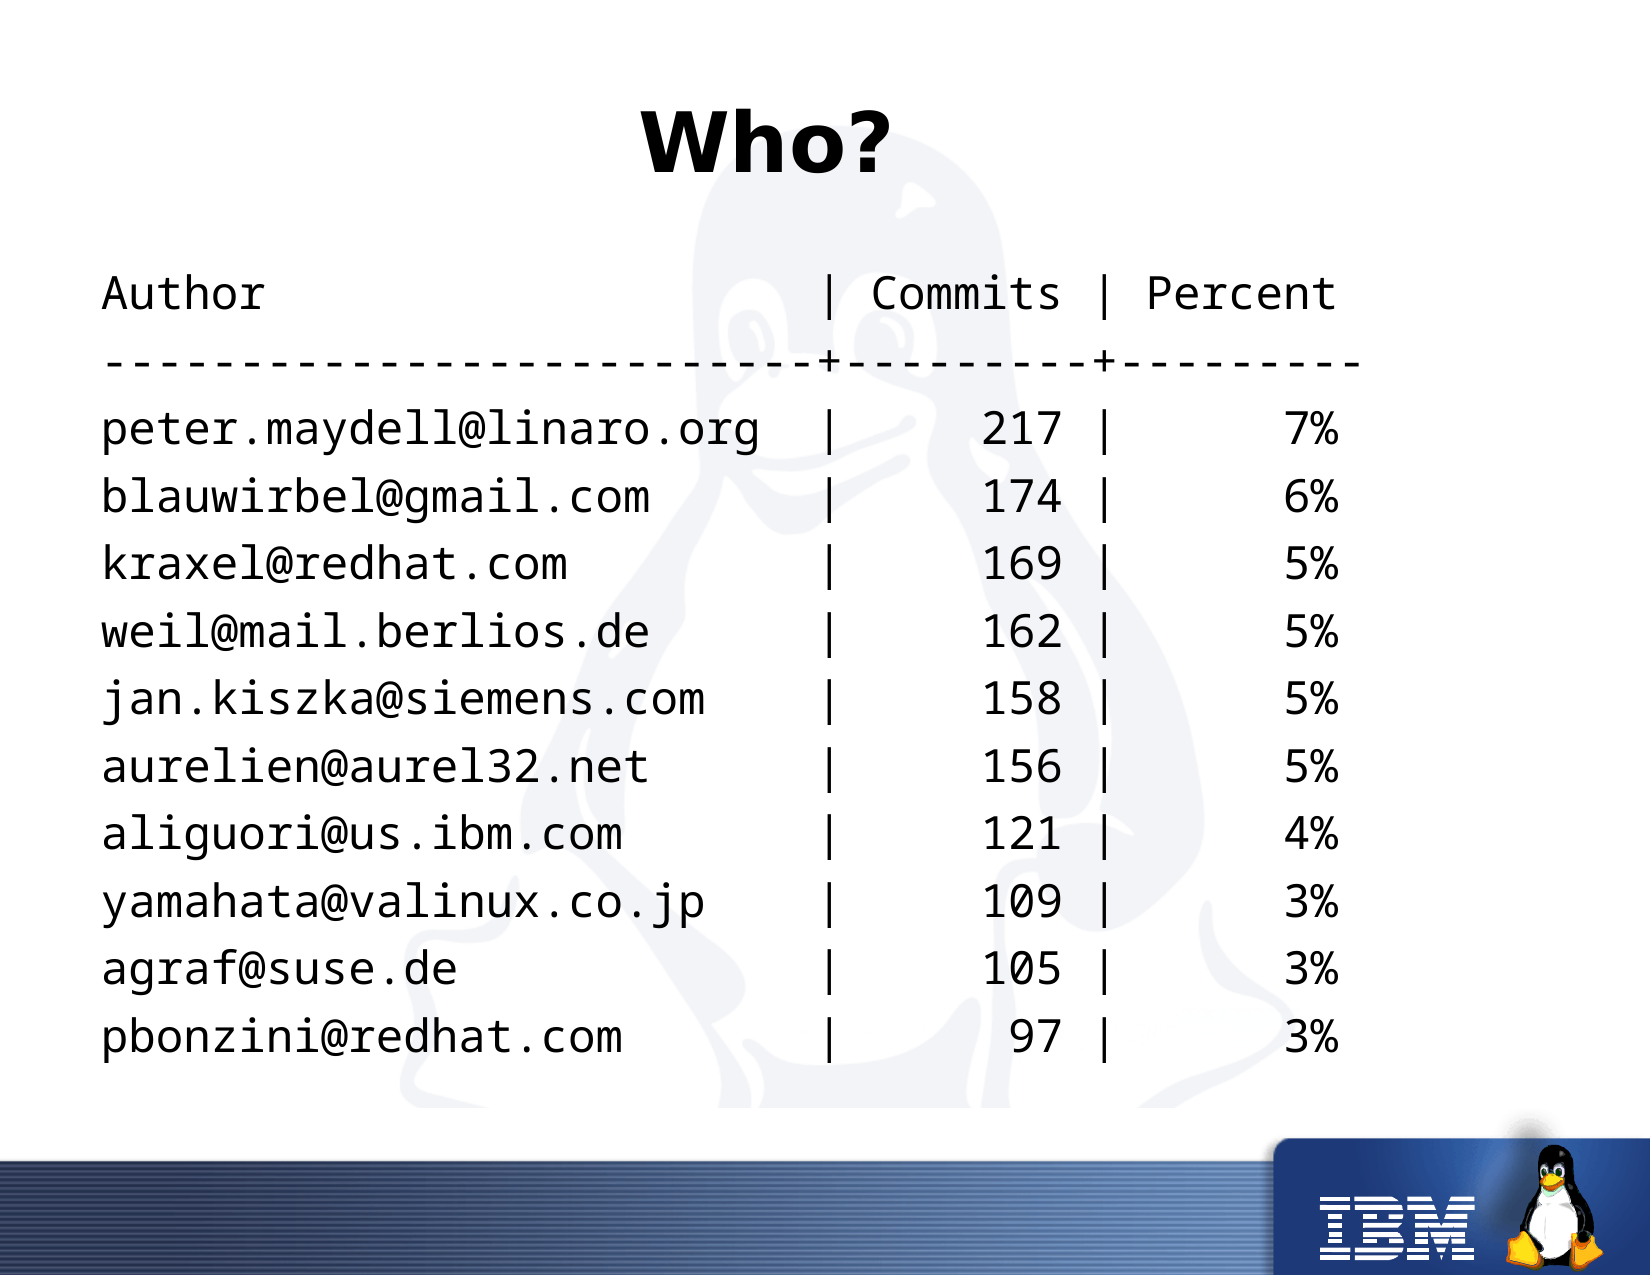

# Who?
Author | Commits | Percent
--------------------------+---------+---------
peter.maydell@linaro.org | 217 | 7%
blauwirbel@gmail.com | 174 | 6%
kraxel@redhat.com | 169 | 5%
weil@mail.berlios.de | 162 | 5%
jan.kiszka@siemens.com | 158 | 5%
aurelien@aurel32.net | 156 | 5%
aliguori@us.ibm.com | 121 | 4%
yamahata@valinux.co.jp | 109 | 3%
agraf@suse.de | 105 | 3%
pbonzini@redhat.com | 97 | 3%